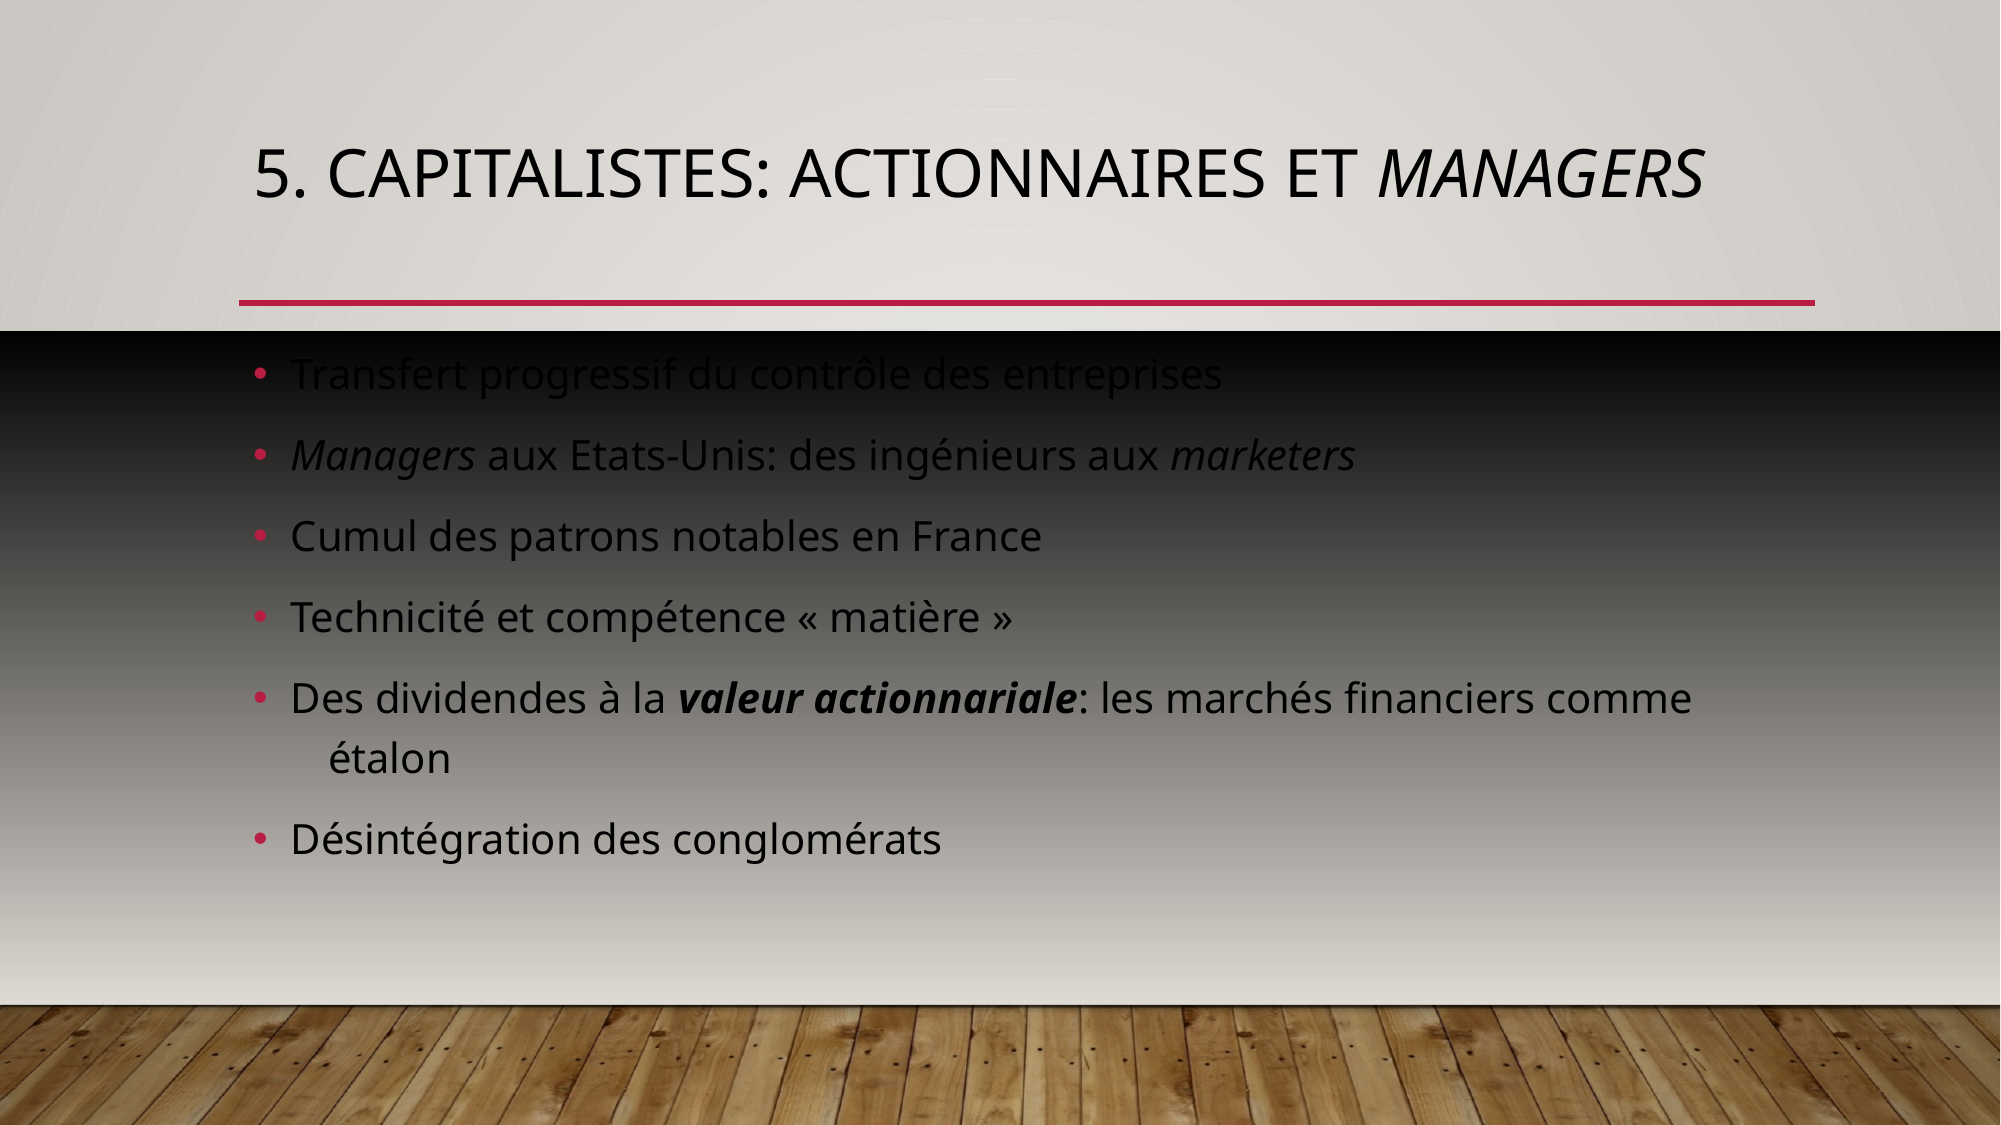

# 5. Capitalistes: actionnaires et managers
Transfert progressif du contrôle des entreprises
Managers aux Etats-Unis: des ingénieurs aux marketers
Cumul des patrons notables en France
Technicité et compétence « matière »
Des dividendes à la valeur actionnariale: les marchés financiers comme étalon
Désintégration des conglomérats